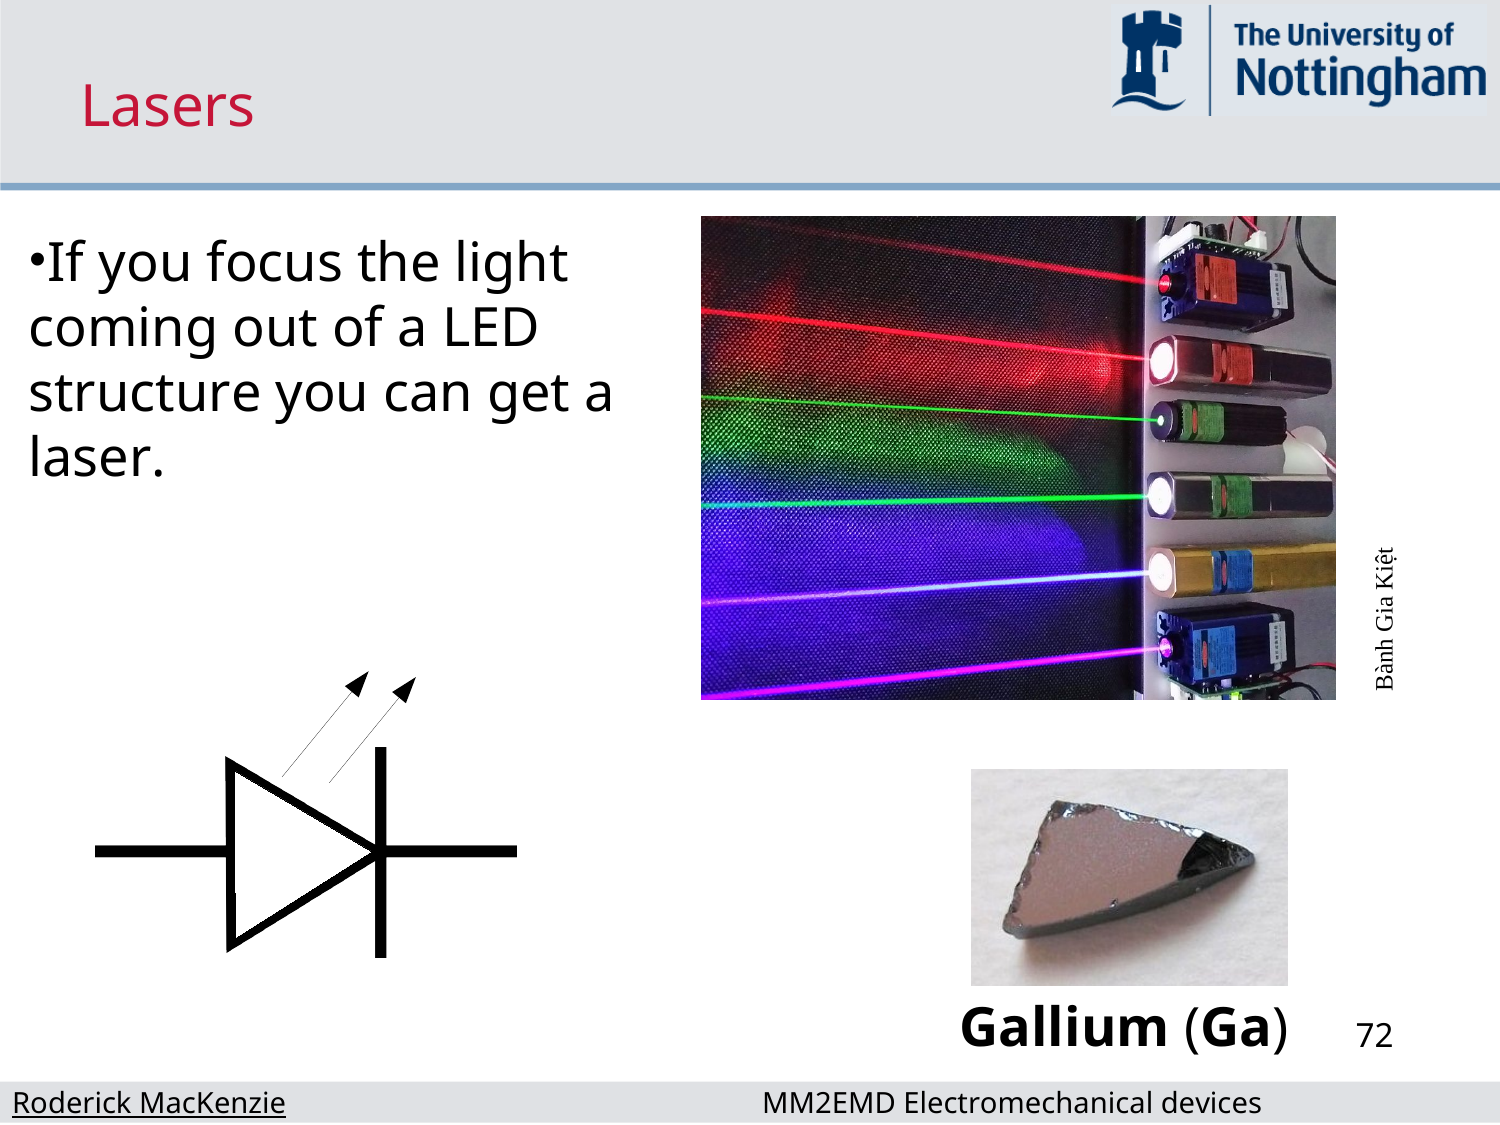

# Lasers
If you focus the light coming out of a LED structure you can get a laser.
Bành Gia Kiệt
Gallium (Ga)